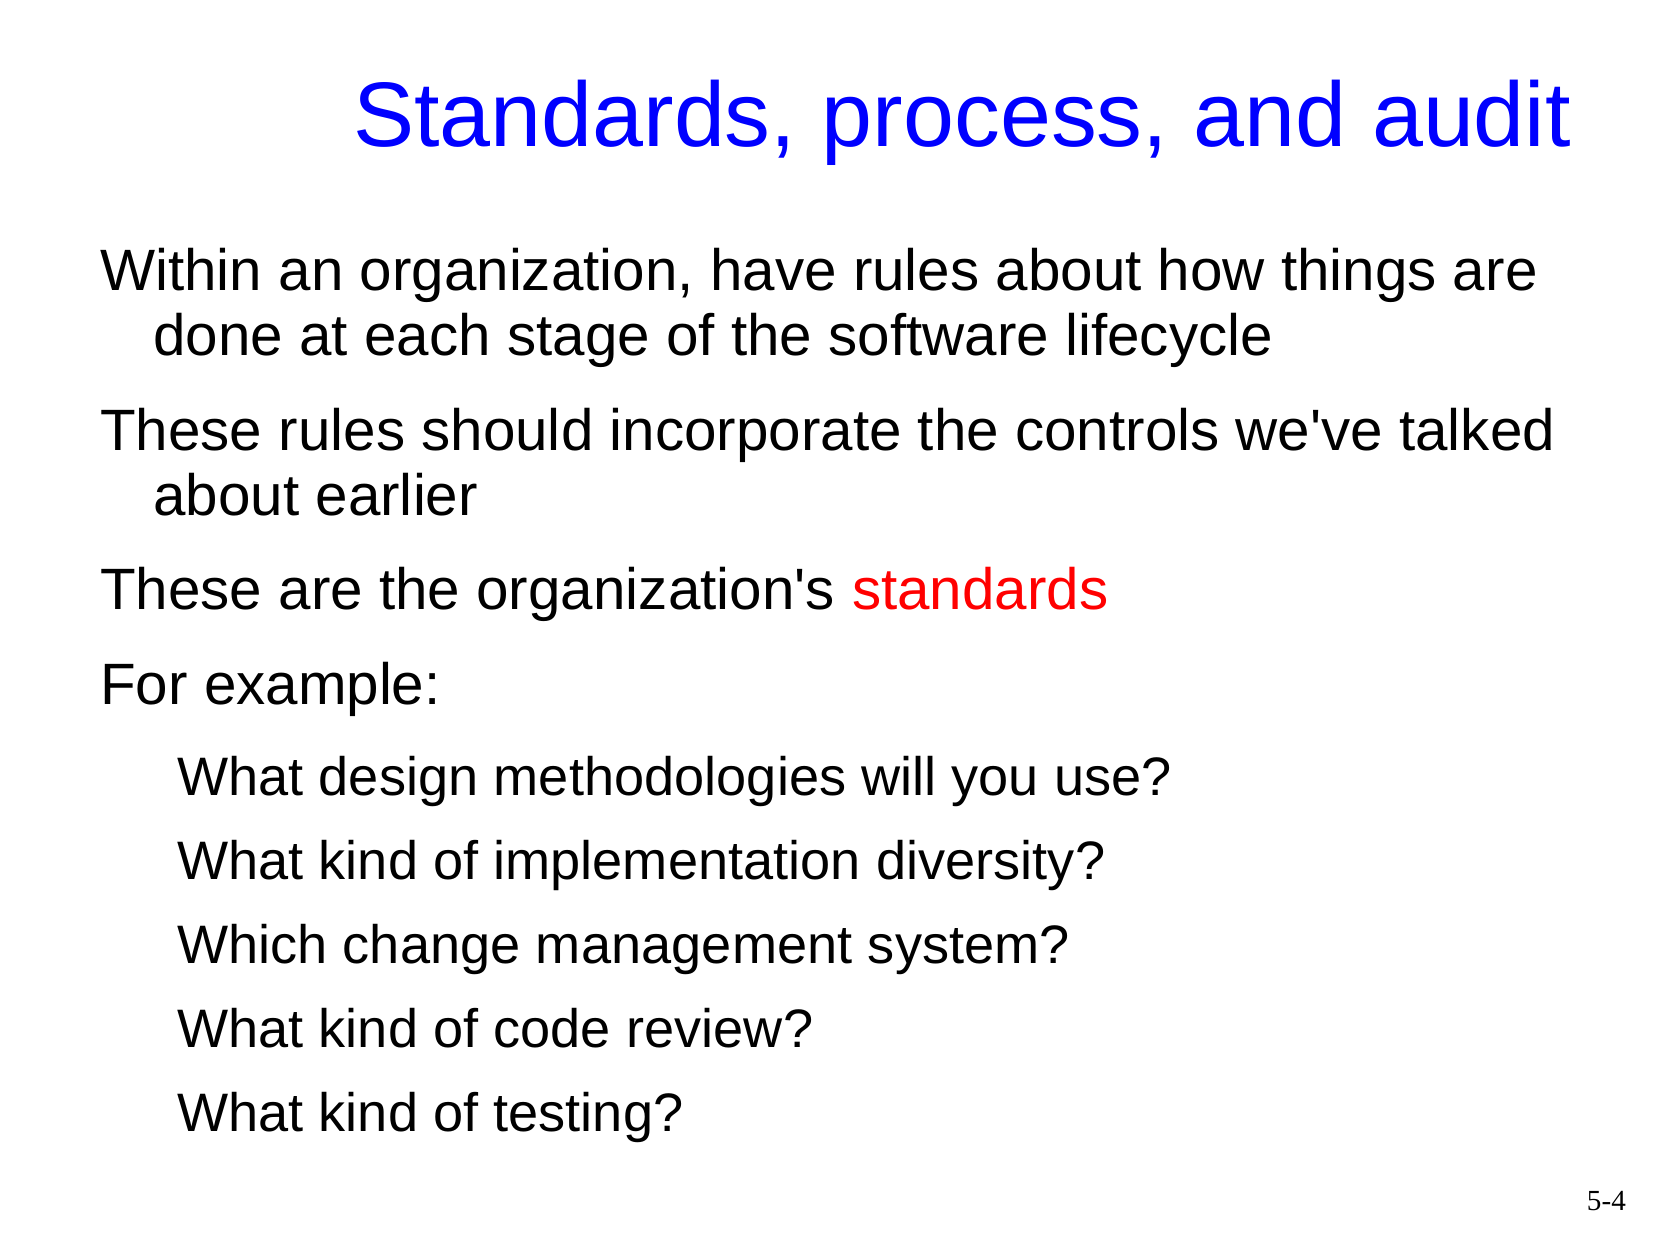

# Standards, process, and audit
Within an organization, have rules about how things are done at each stage of the software lifecycle
These rules should incorporate the controls we've talked about earlier
These are the organization's standards
For example:
What design methodologies will you use?
What kind of implementation diversity?
Which change management system?
What kind of code review?
What kind of testing?